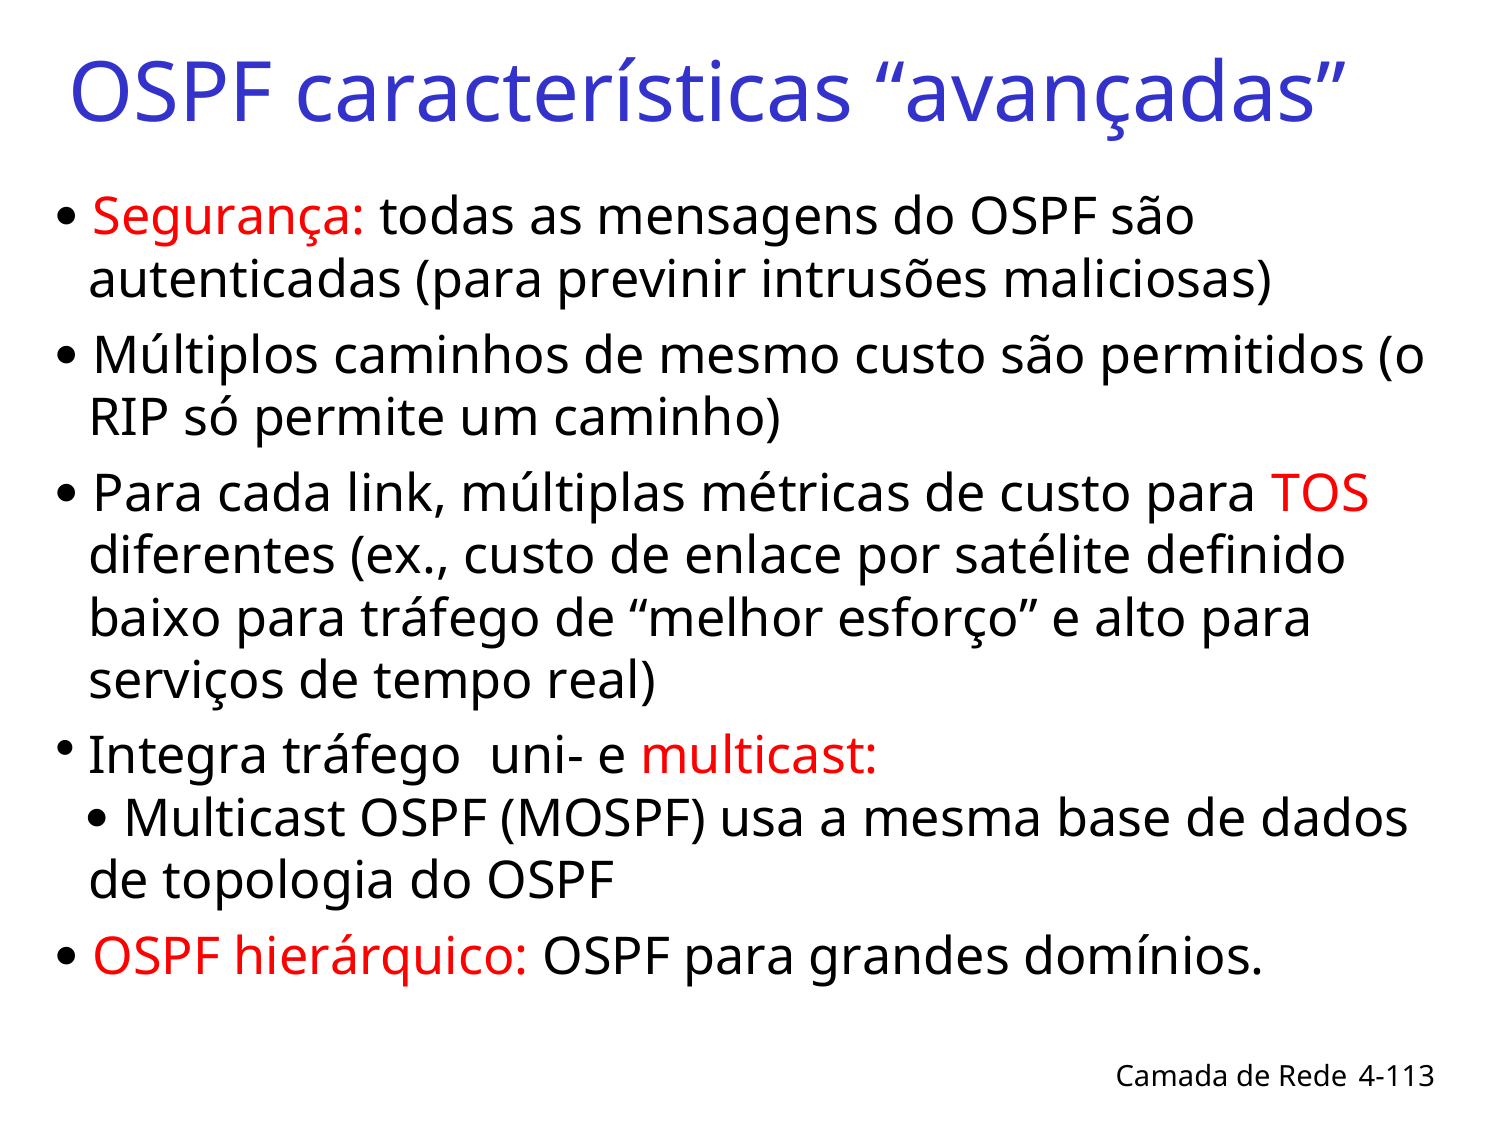

OSPF características “avançadas”
 Segurança: todas as mensagens do OSPF são autenticadas (para previnir intrusões maliciosas)
 Múltiplos caminhos de mesmo custo são permitidos (o RIP só permite um caminho)
 Para cada link, múltiplas métricas de custo para TOS diferentes (ex., custo de enlace por satélite definido baixo para tráfego de “melhor esforço” e alto para serviços de tempo real)
Integra tráfego uni- e multicast:
	 Multicast OSPF (MOSPF) usa a mesma base de dados de topologia do OSPF
 OSPF hierárquico: OSPF para grandes domínios.
Camada de Rede